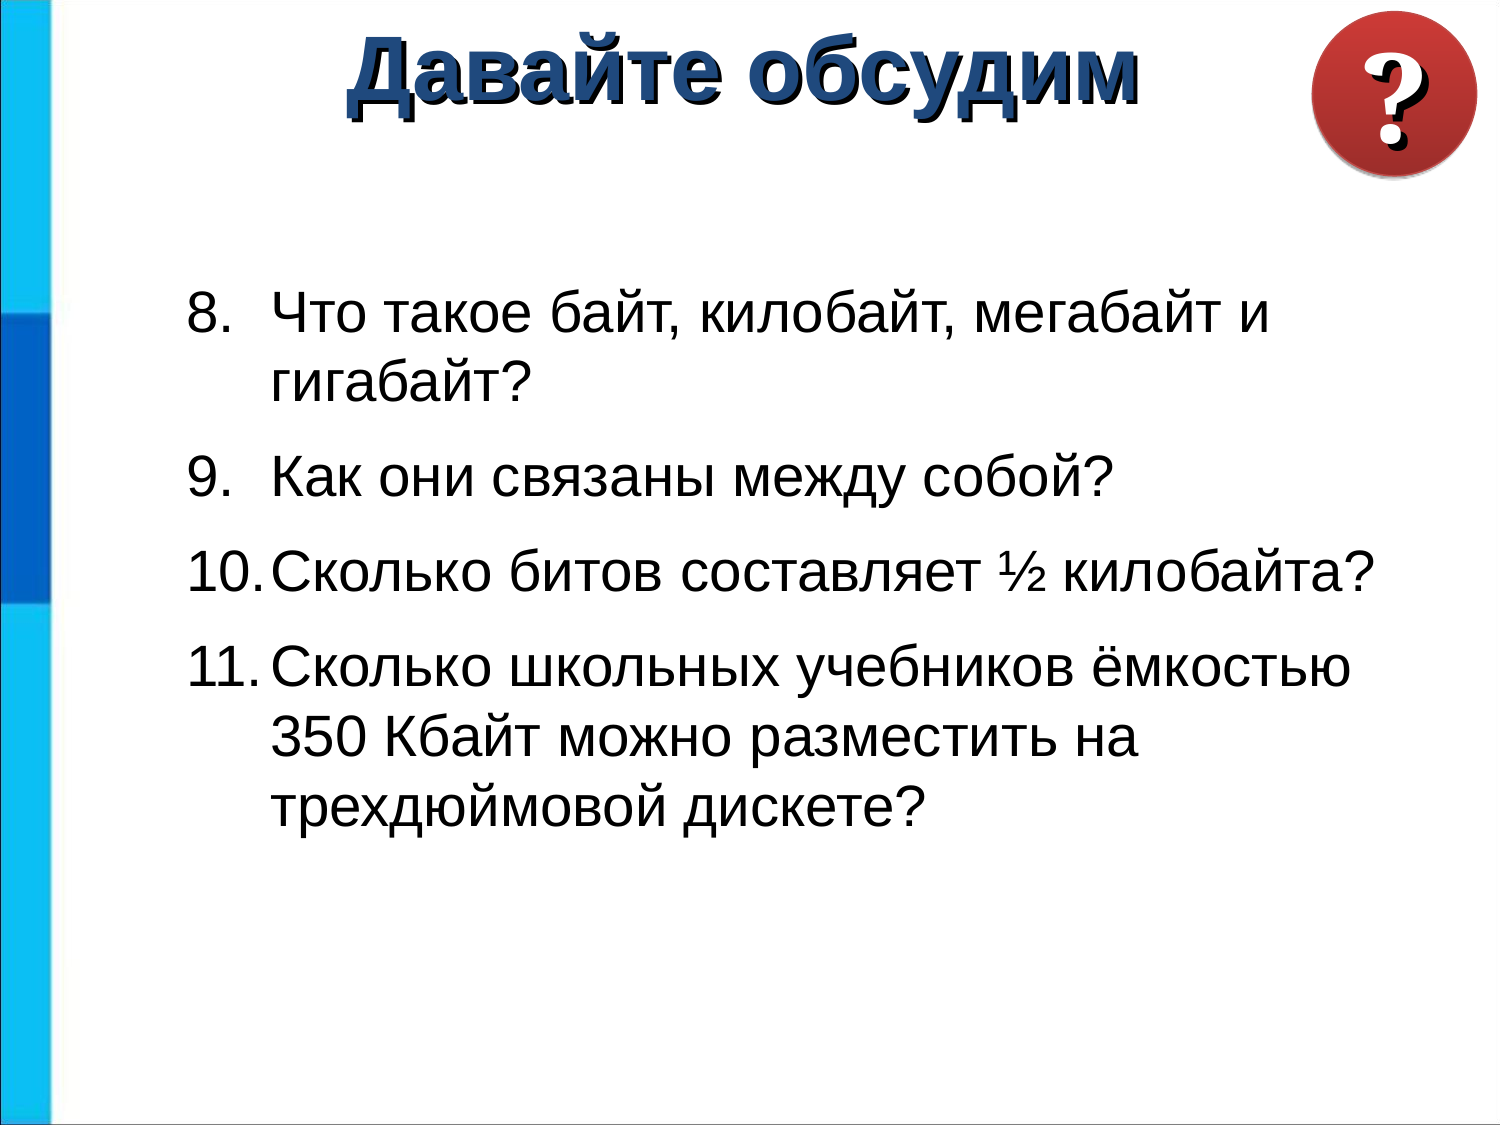

Давайте обсудим
?
# Что такое байт, килобайт, мегабайт и гигабайт?
Как они связаны между собой?
Сколько битов составляет ½ килобайта?
Сколько школьных учебников ёмкостью 350 Кбайт можно разместить на трехдюймовой дискете?